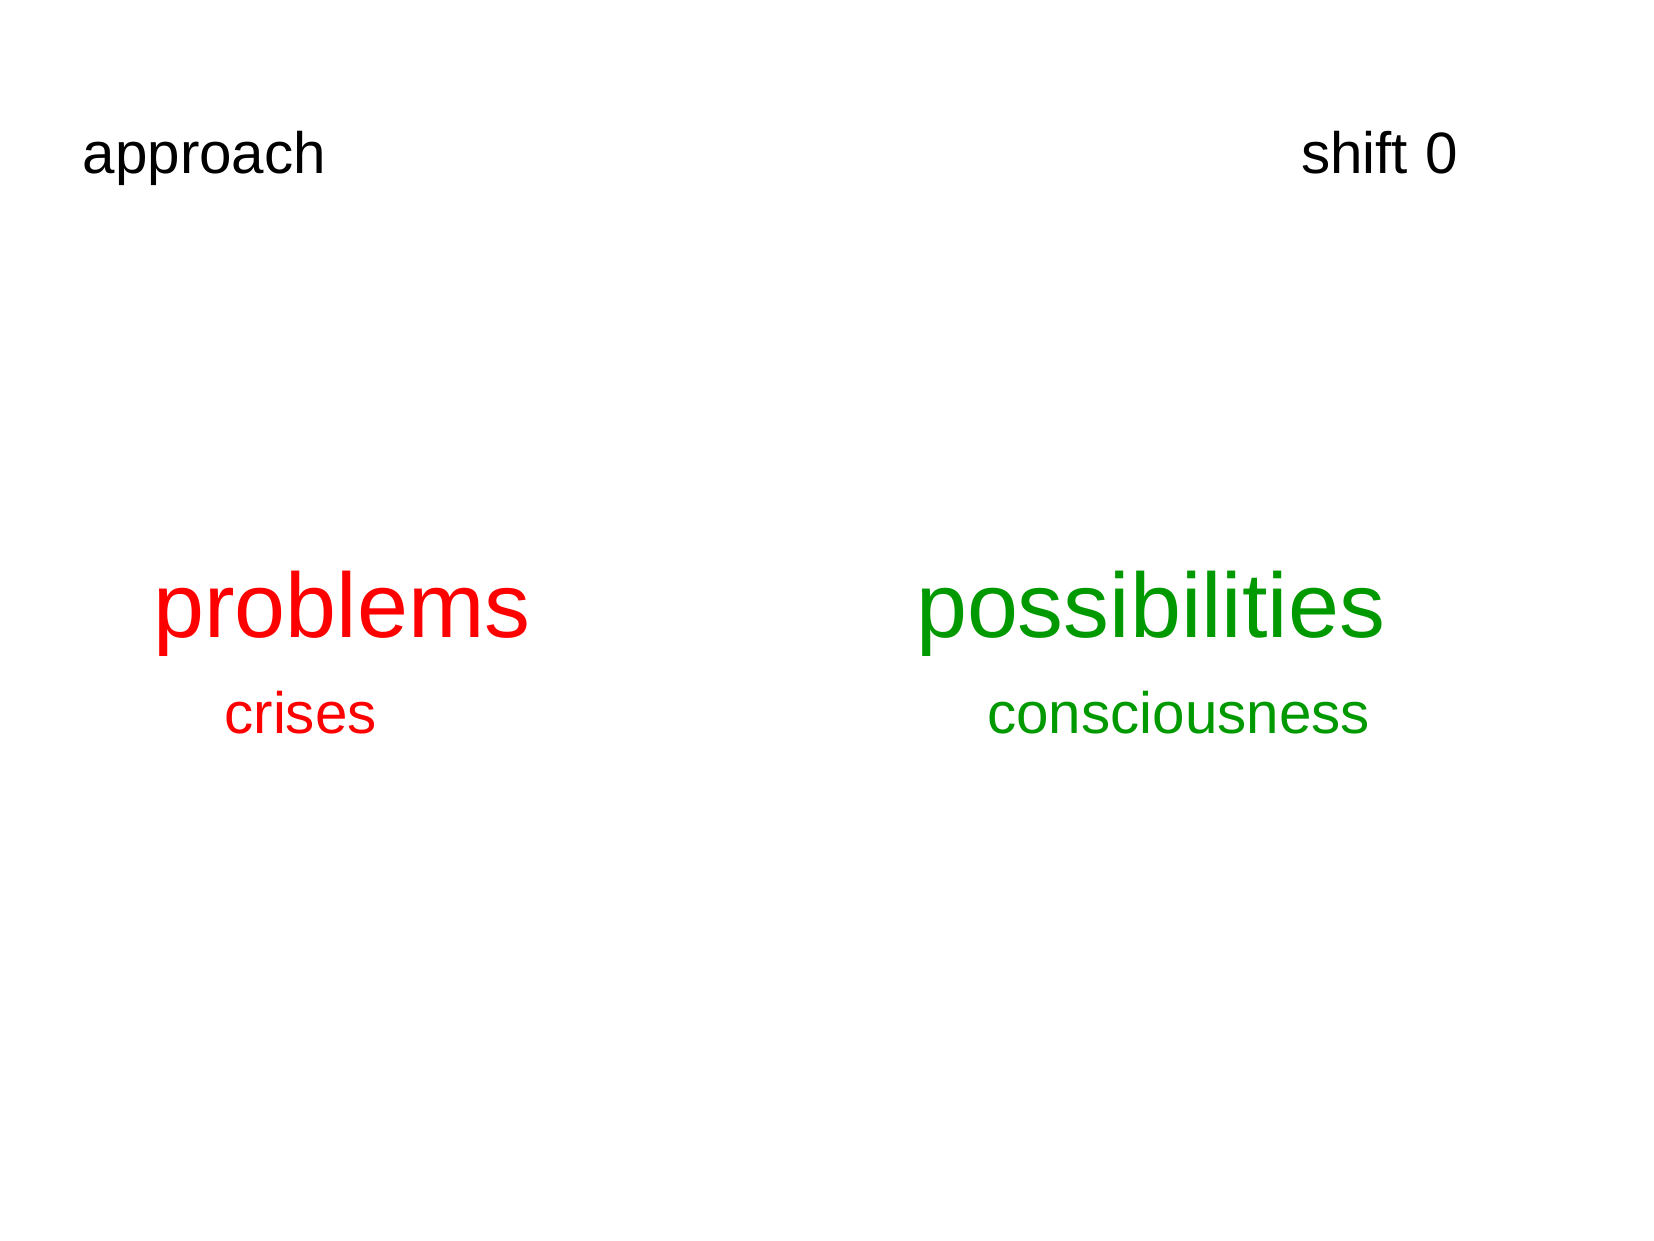

# approach
shift
0
problems
crises
possibilities
consciousness